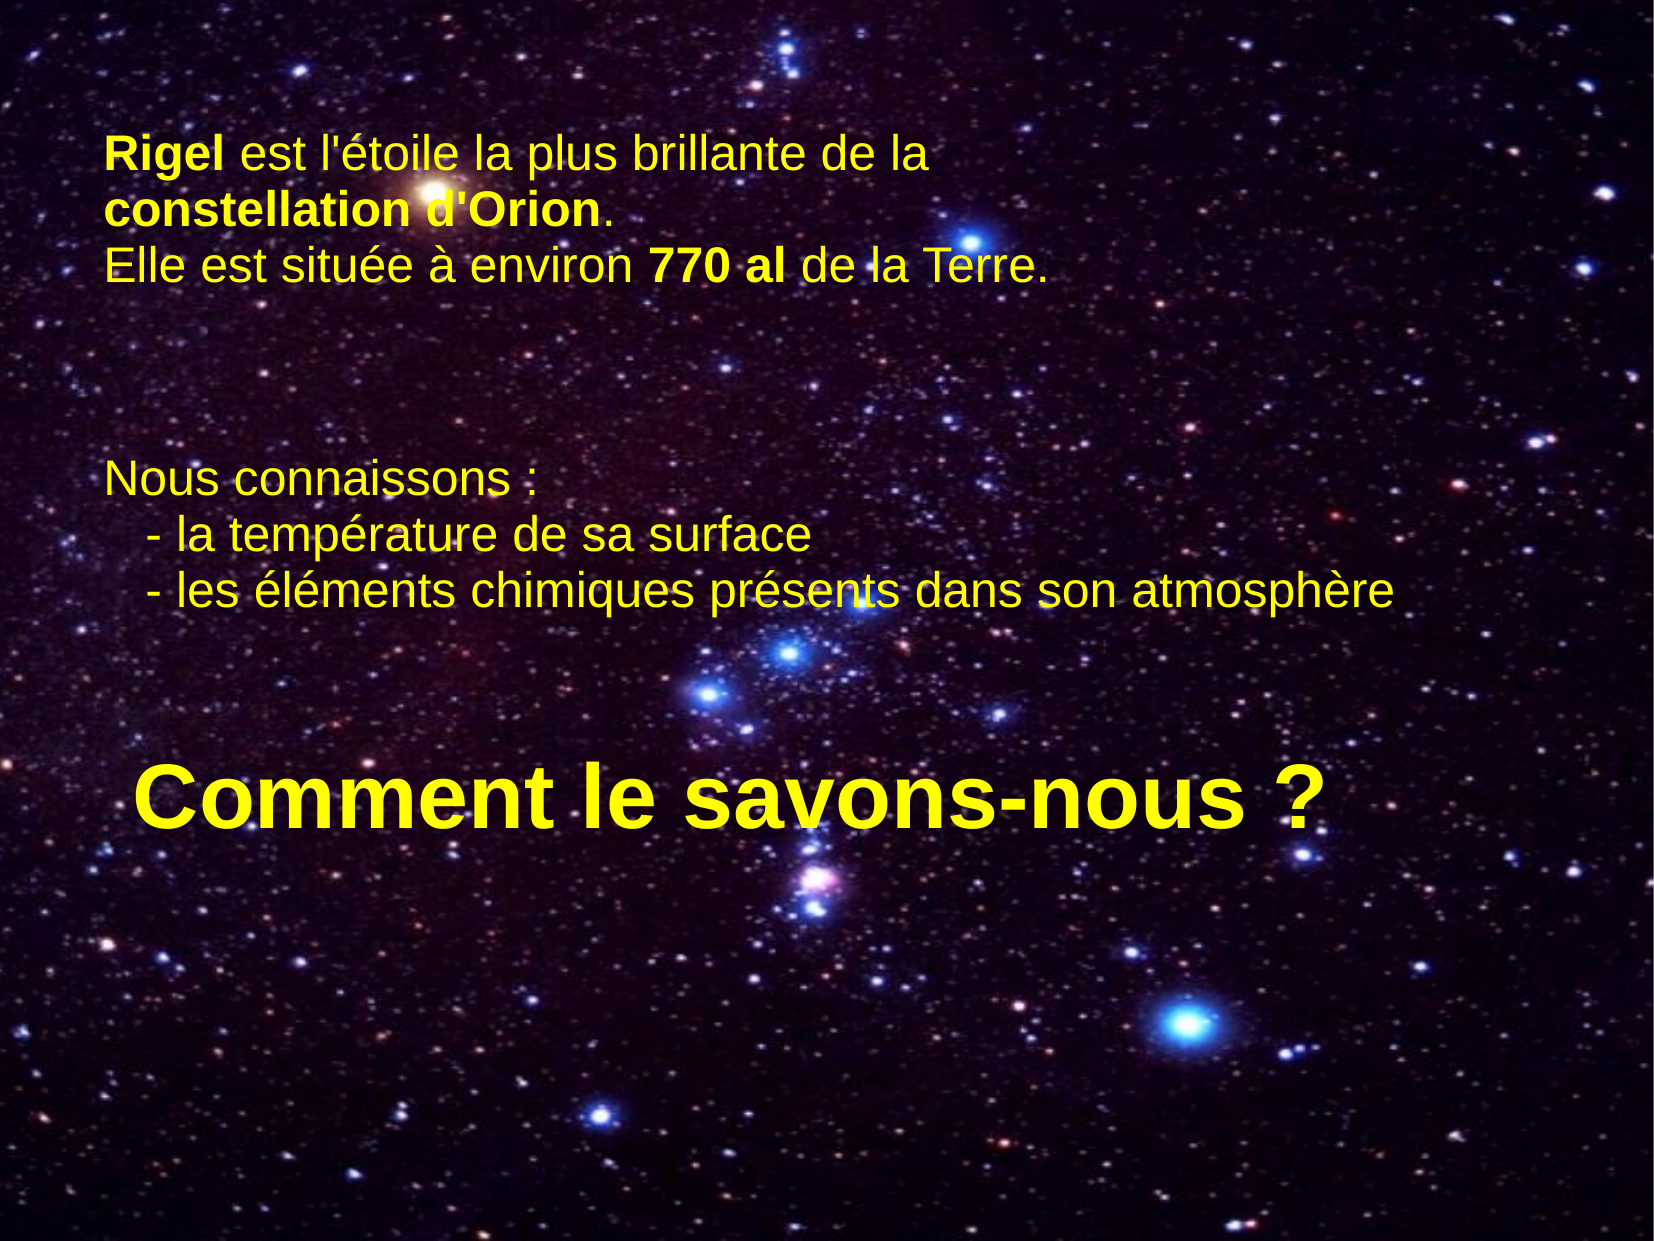

Rigel est l'étoile la plus brillante de la constellation d'Orion.
Elle est située à environ 770 al de la Terre.
Nous connaissons :
 - la température de sa surface
 - les éléments chimiques présents dans son atmosphère
Comment le savons-nous ?